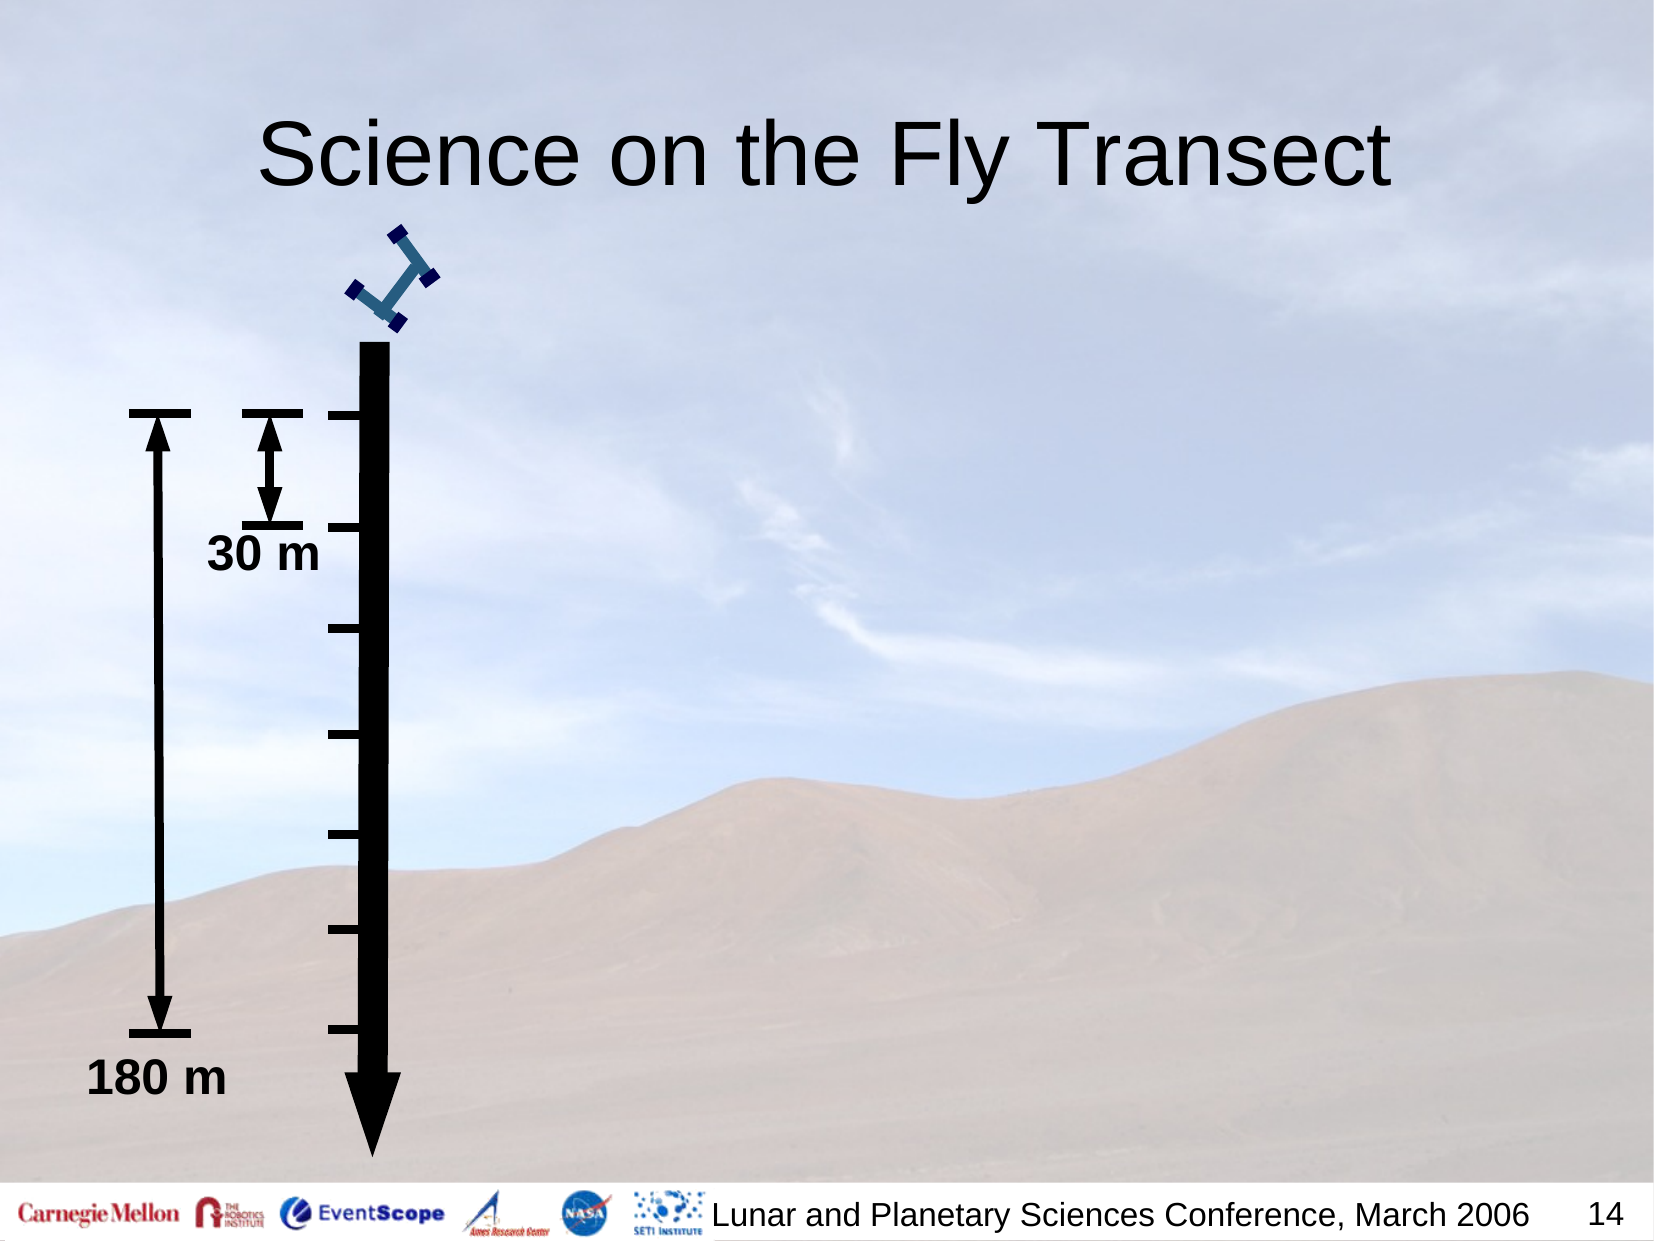

# Science on the Fly Transect
30 m
180 m